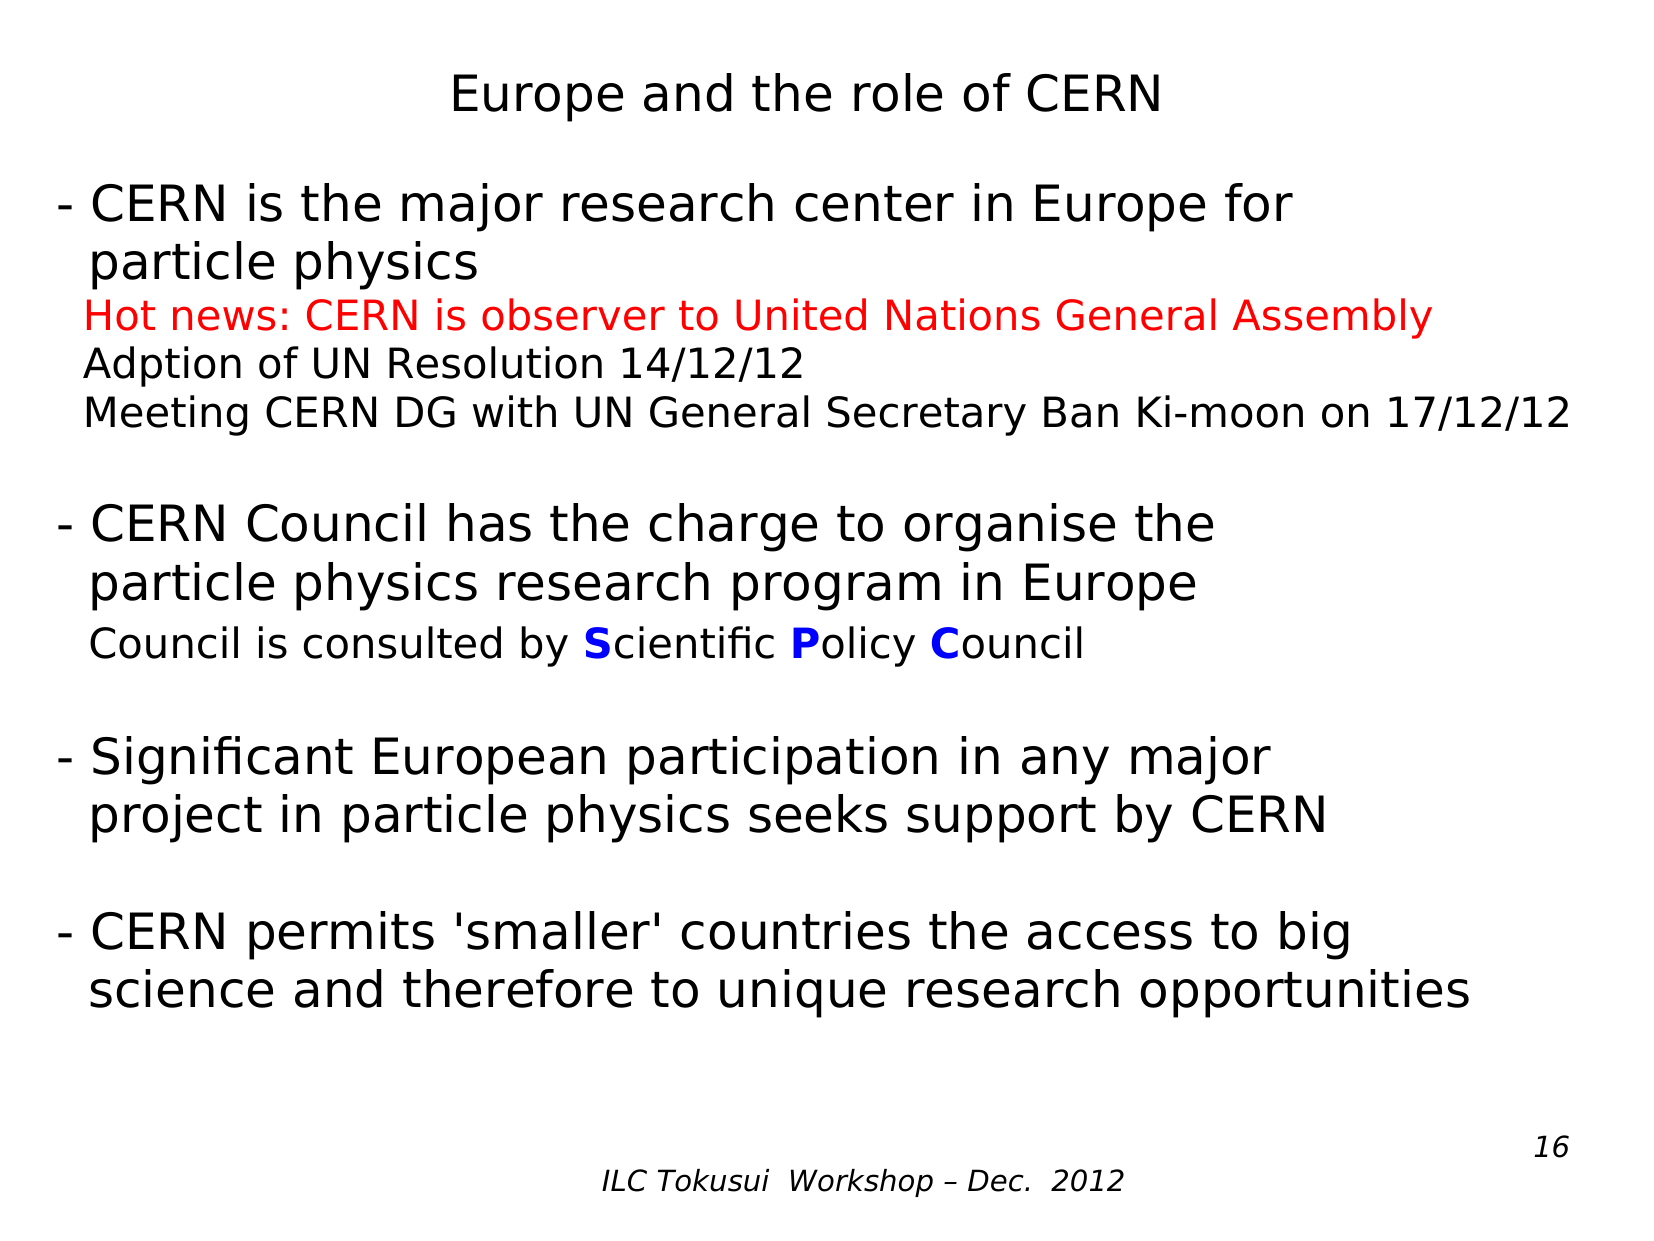

Europe and the role of CERN
- CERN is the major research center in Europe for
 particle physics
 Hot news: CERN is observer to United Nations General Assembly
 Adption of UN Resolution 14/12/12
 Meeting CERN DG with UN General Secretary Ban Ki-moon on 17/12/12
- CERN Council has the charge to organise the
 particle physics research program in Europe
 Council is consulted by Scientific Policy Council
- Significant European participation in any major
 project in particle physics seeks support by CERN
- CERN permits 'smaller' countries the access to big
 science and therefore to unique research opportunities
FCPPL Workshop - March 2012
16